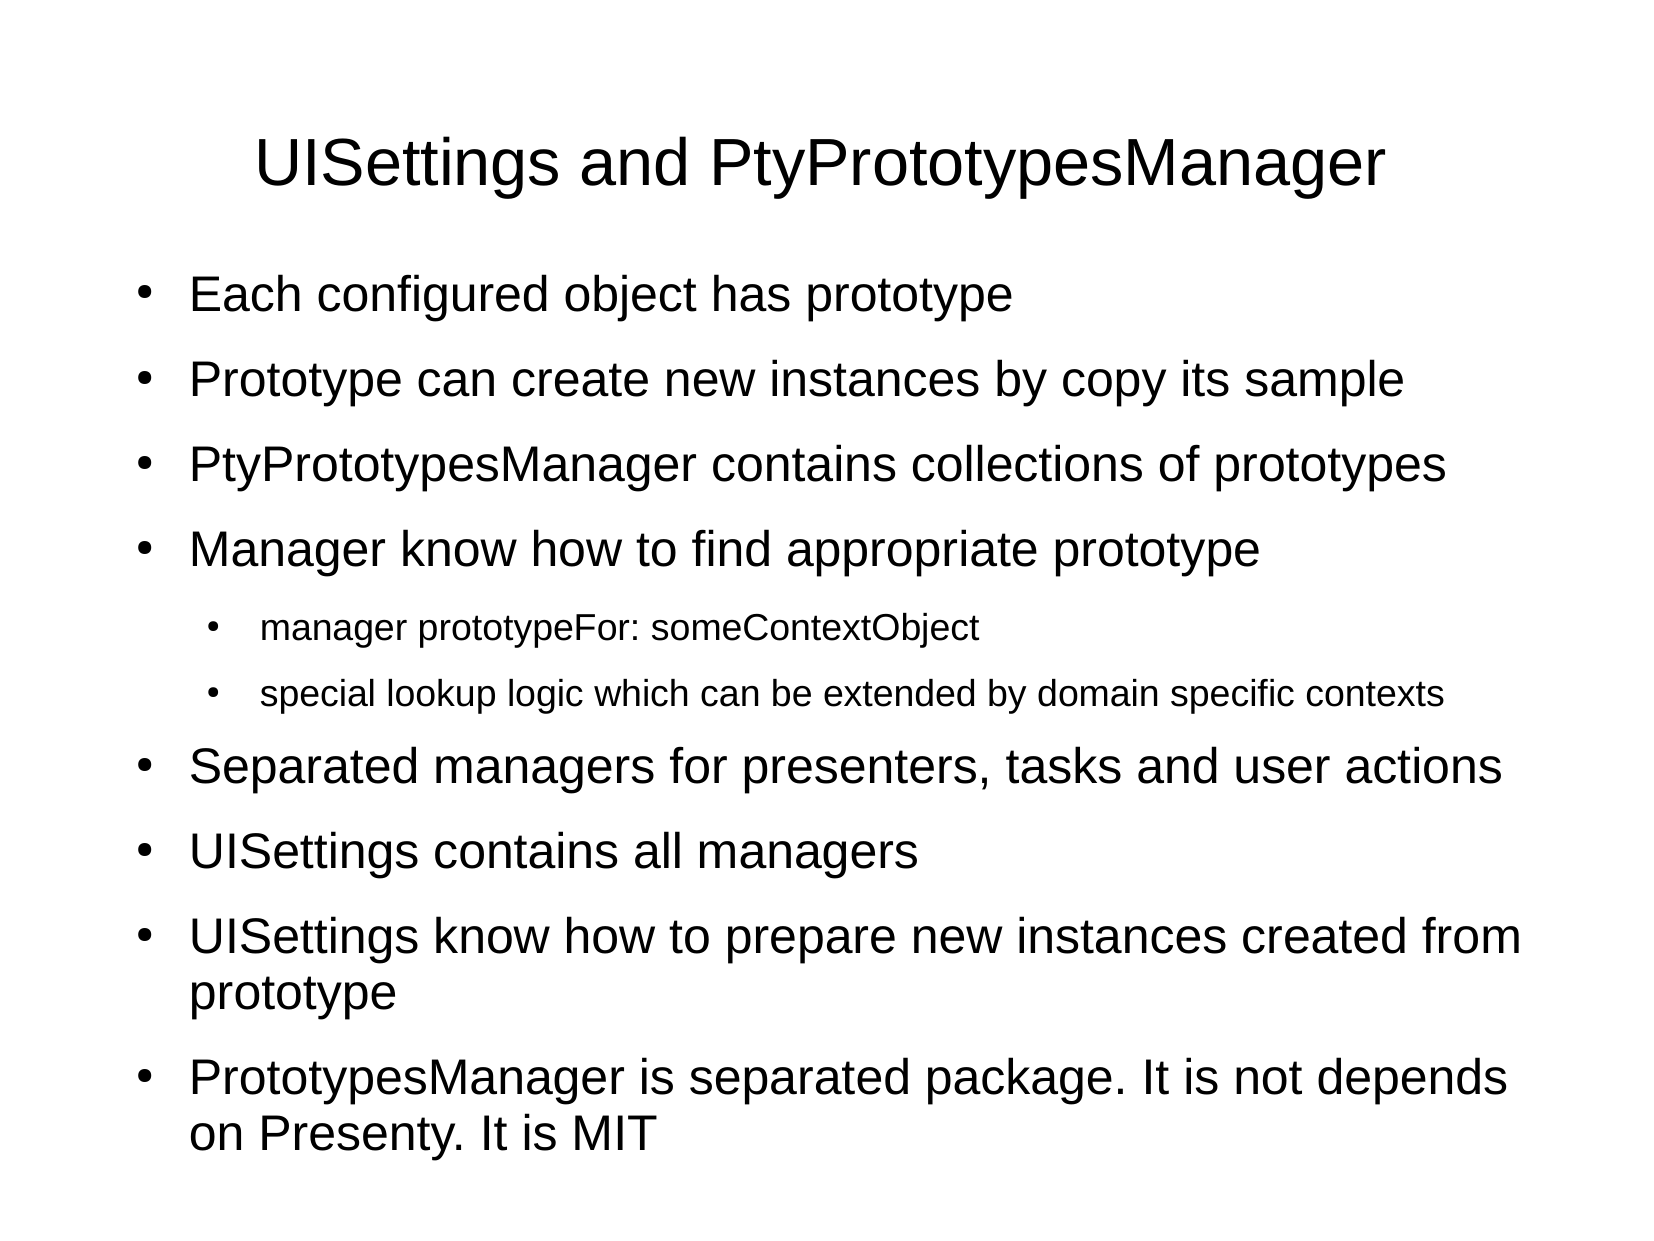

# UISettings and PtyPrototypesManager
Each configured object has prototype
Prototype can create new instances by copy its sample
PtyPrototypesManager contains collections of prototypes
Manager know how to find appropriate prototype
manager prototypeFor: someContextObject
special lookup logic which can be extended by domain specific contexts
Separated managers for presenters, tasks and user actions
UISettings contains all managers
UISettings know how to prepare new instances created from prototype
PrototypesManager is separated package. It is not depends on Presenty. It is MIT